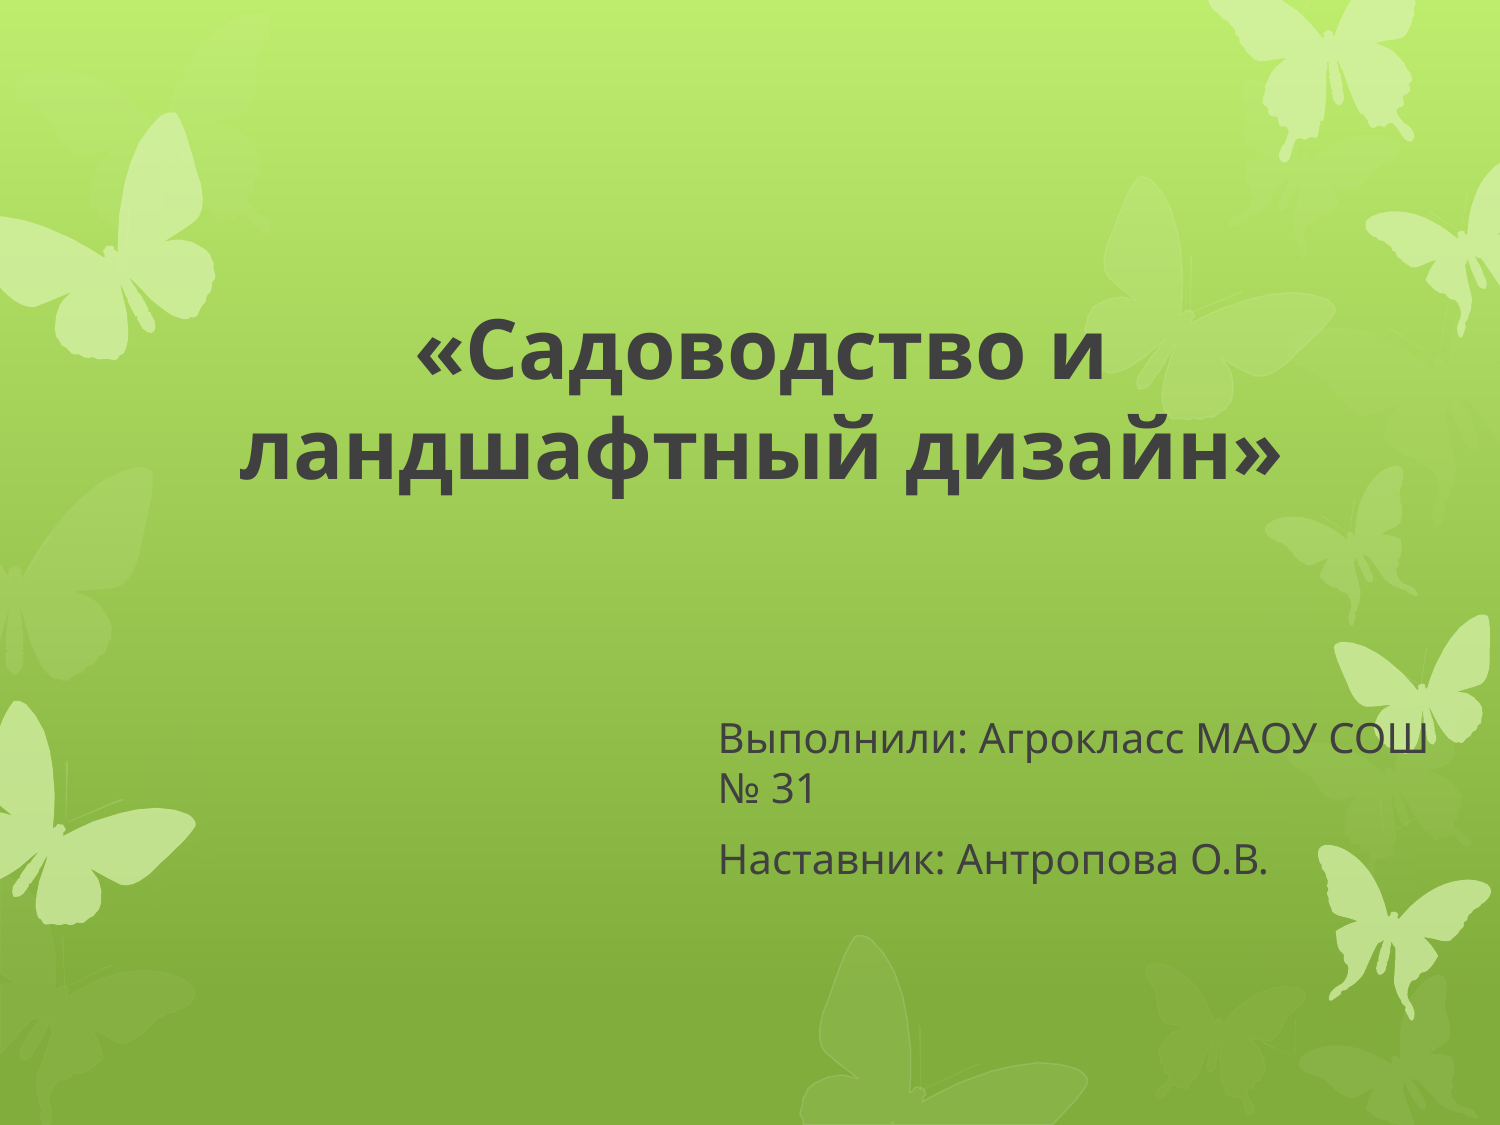

# «Садоводство и ландшафтный дизайн»
Выполнили: Агрокласс МАОУ СОШ № 31
Наставник: Антропова О.В.